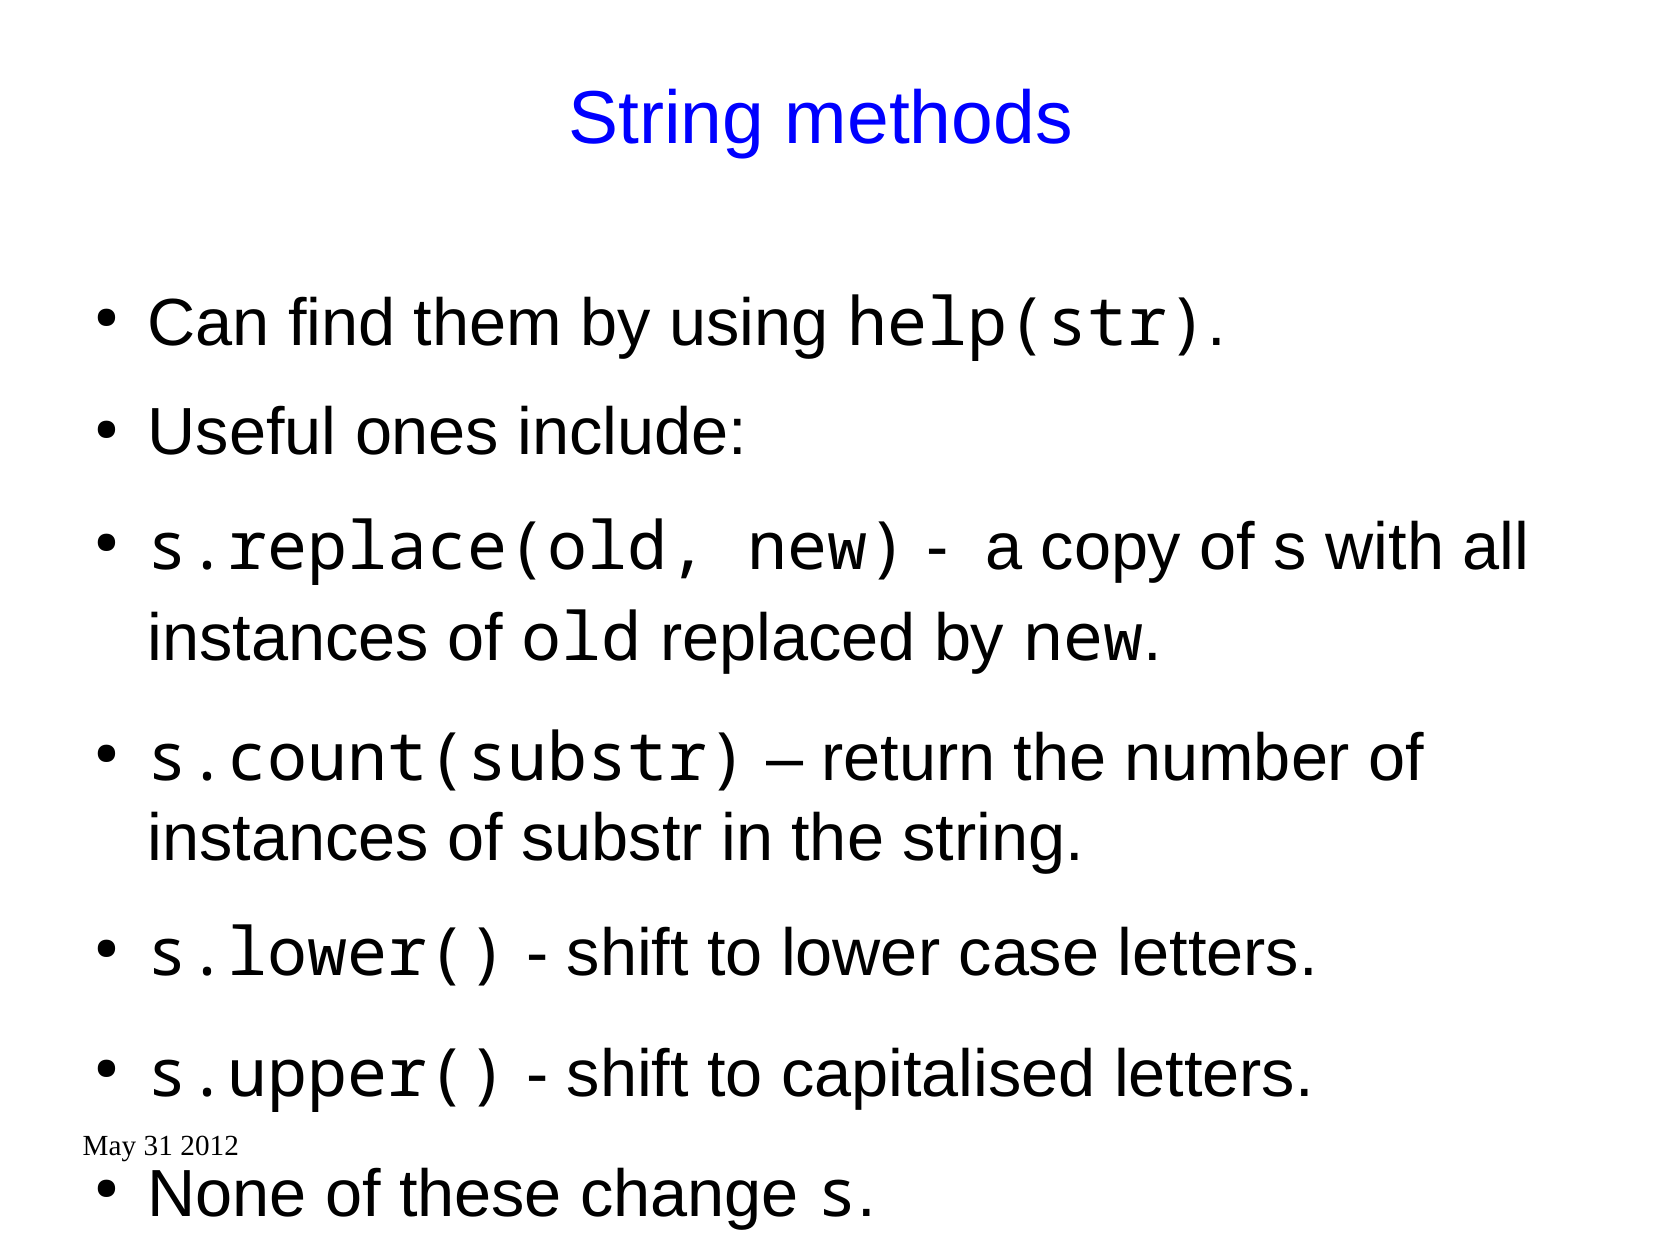

# String methods
Can find them by using help(str).
Useful ones include:
s.replace(old, new) - a copy of s with all instances of old replaced by new.
s.count(substr) – return the number of instances of substr in the string.
s.lower() - shift to lower case letters.
s.upper() - shift to capitalised letters.
None of these change s.
May 31 2012